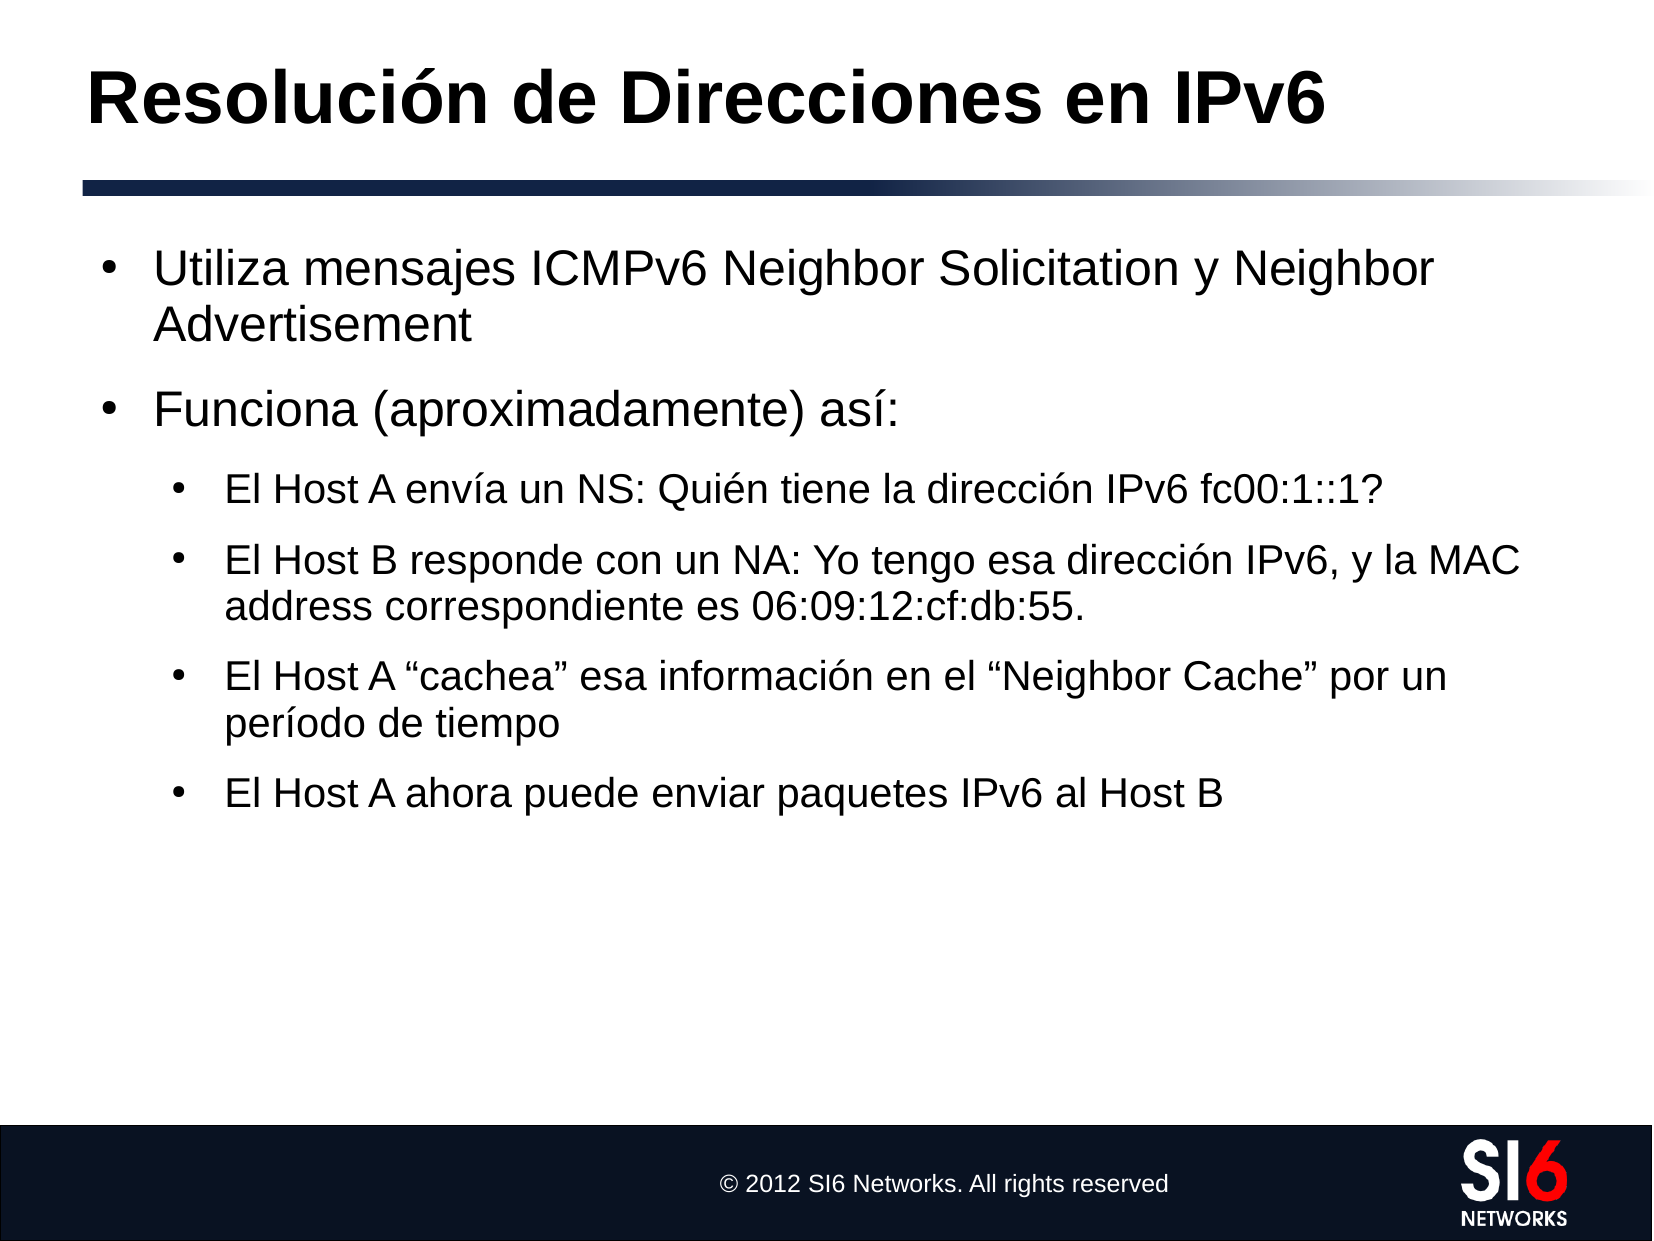

# Resolución de Direcciones en IPv6
Utiliza mensajes ICMPv6 Neighbor Solicitation y Neighbor Advertisement
Funciona (aproximadamente) así:
El Host A envía un NS: Quién tiene la dirección IPv6 fc00:1::1?
El Host B responde con un NA: Yo tengo esa dirección IPv6, y la MAC address correspondiente es 06:09:12:cf:db:55.
El Host A “cachea” esa información en el “Neighbor Cache” por un período de tiempo
El Host A ahora puede enviar paquetes IPv6 al Host B